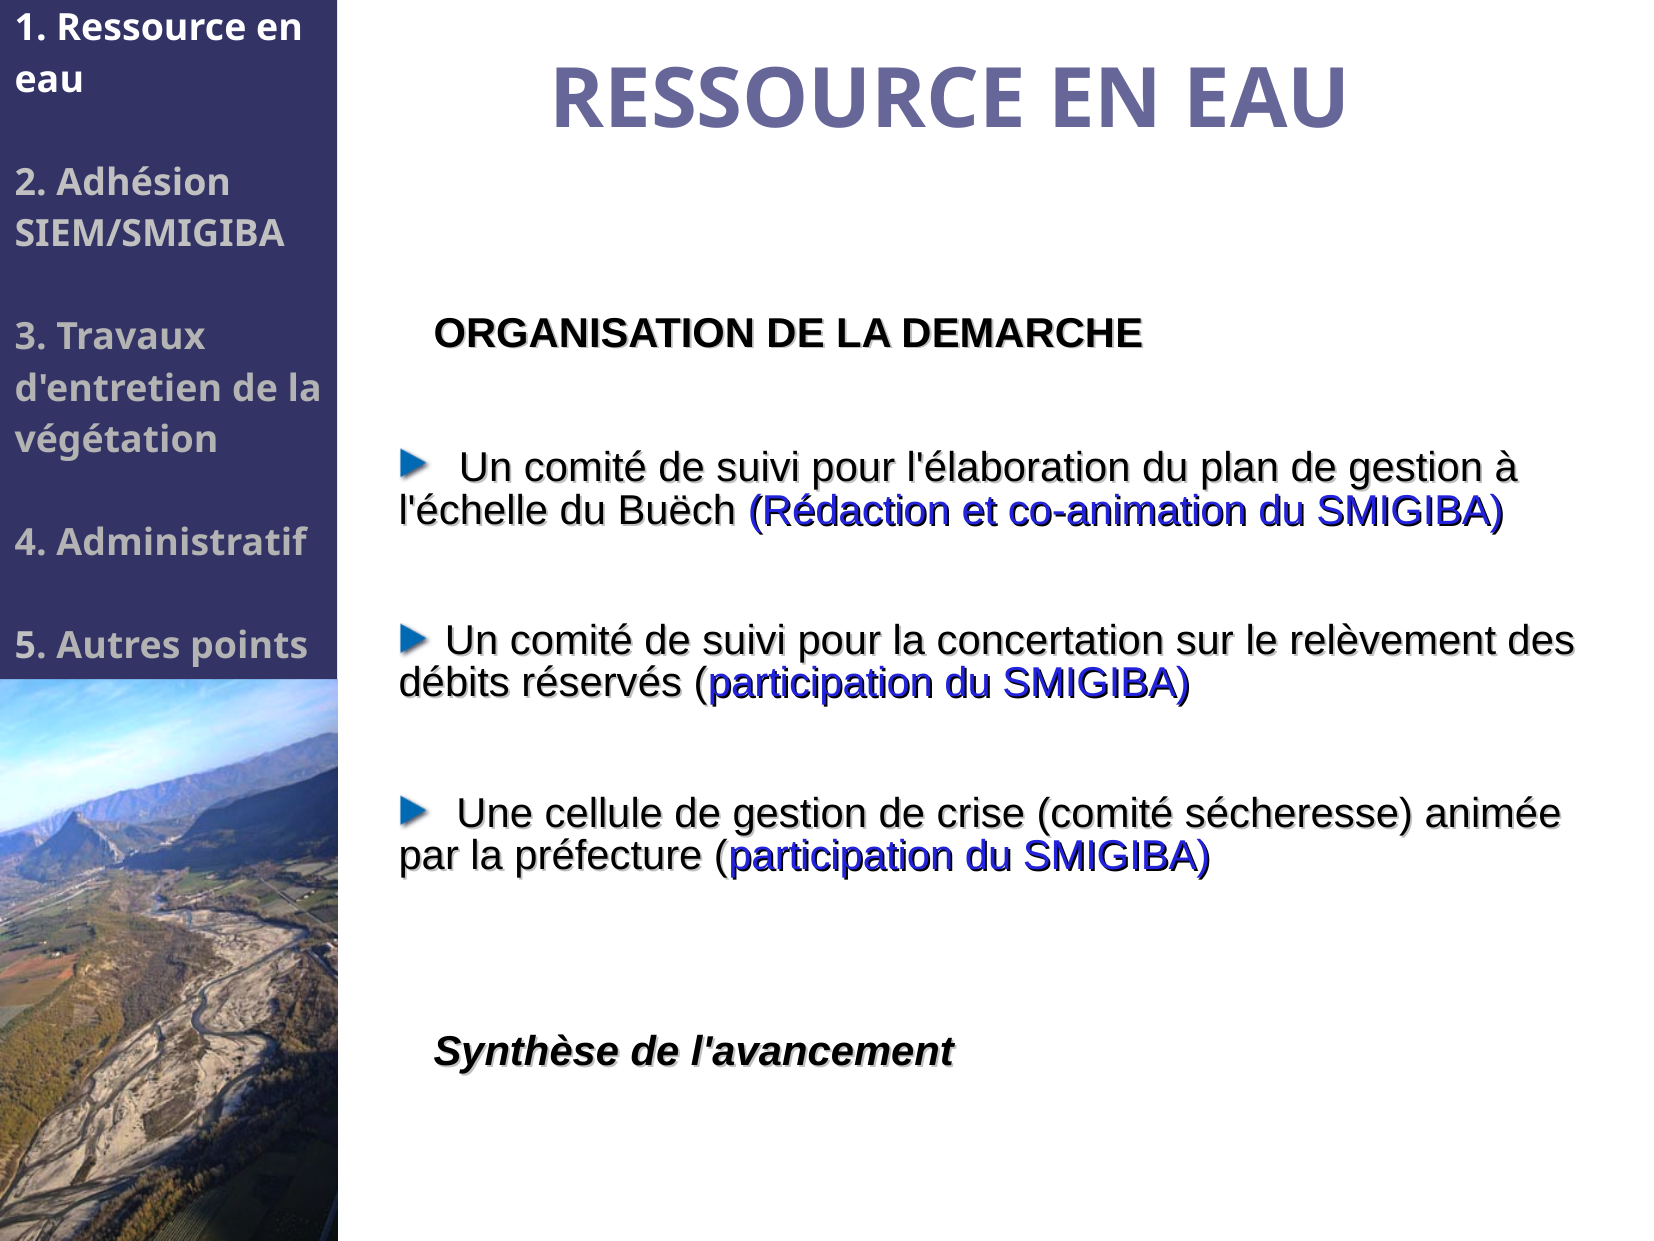

1. Ressource en eau
2. Adhésion SIEM/SMIGIBA
3. Travaux d'entretien de la végétation
4. Administratif
5. Autres points
RESSOURCE EN EAU
ORGANISATION DE LA DEMARCHE
 Un comité de suivi pour l'élaboration du plan de gestion à l'échelle du Buëch (Rédaction et co-animation du SMIGIBA)
 Un comité de suivi pour la concertation sur le relèvement des débits réservés (participation du SMIGIBA)
 Une cellule de gestion de crise (comité sécheresse) animée par la préfecture (participation du SMIGIBA)
Synthèse de l'avancement